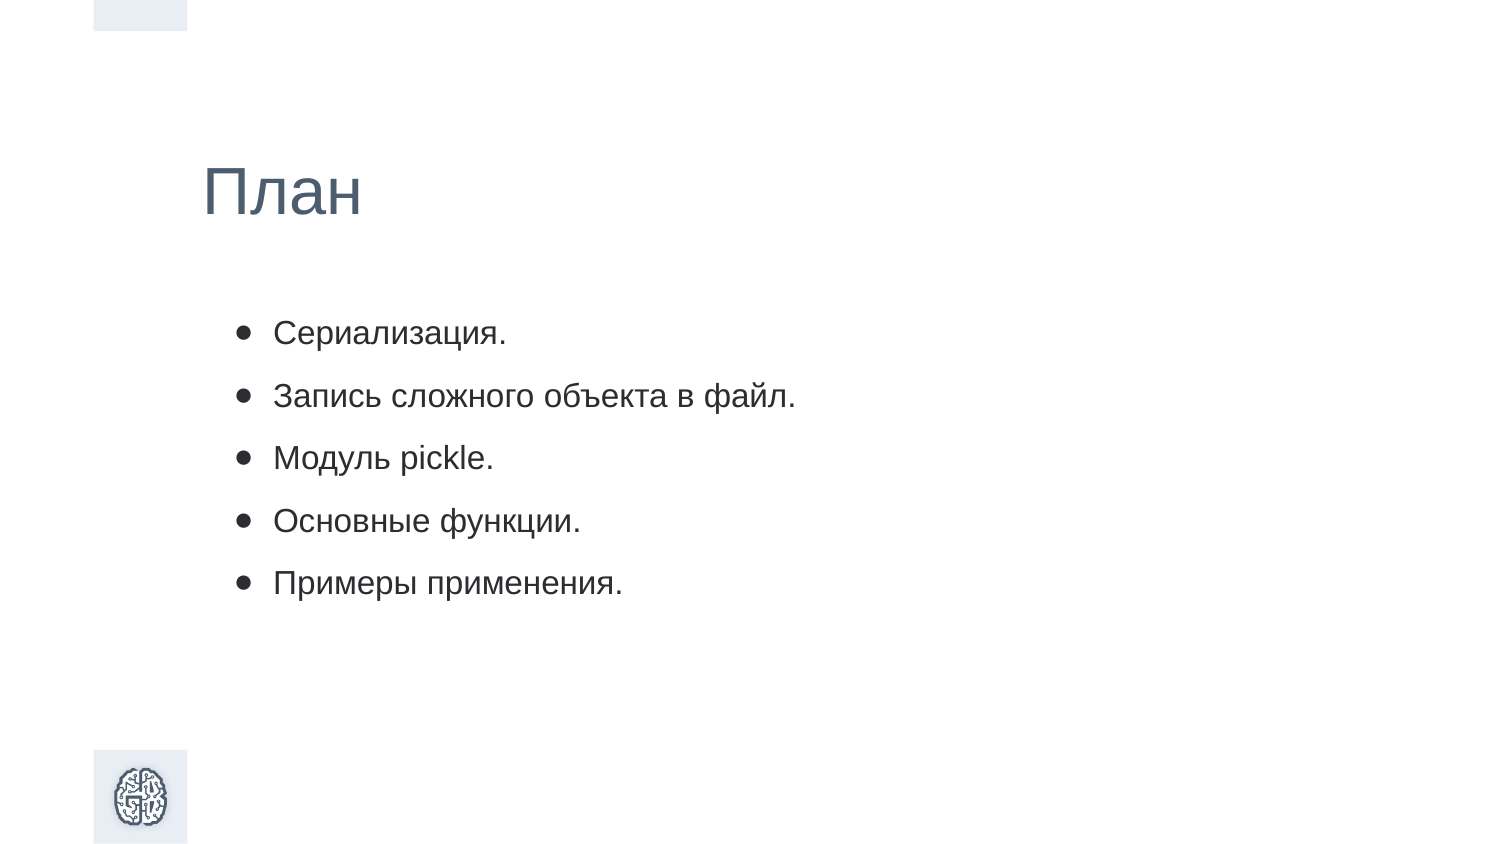

План
Сериализация.
Запись сложного объекта в файл.
Модуль pickle.
Основные функции.
Примеры применения.